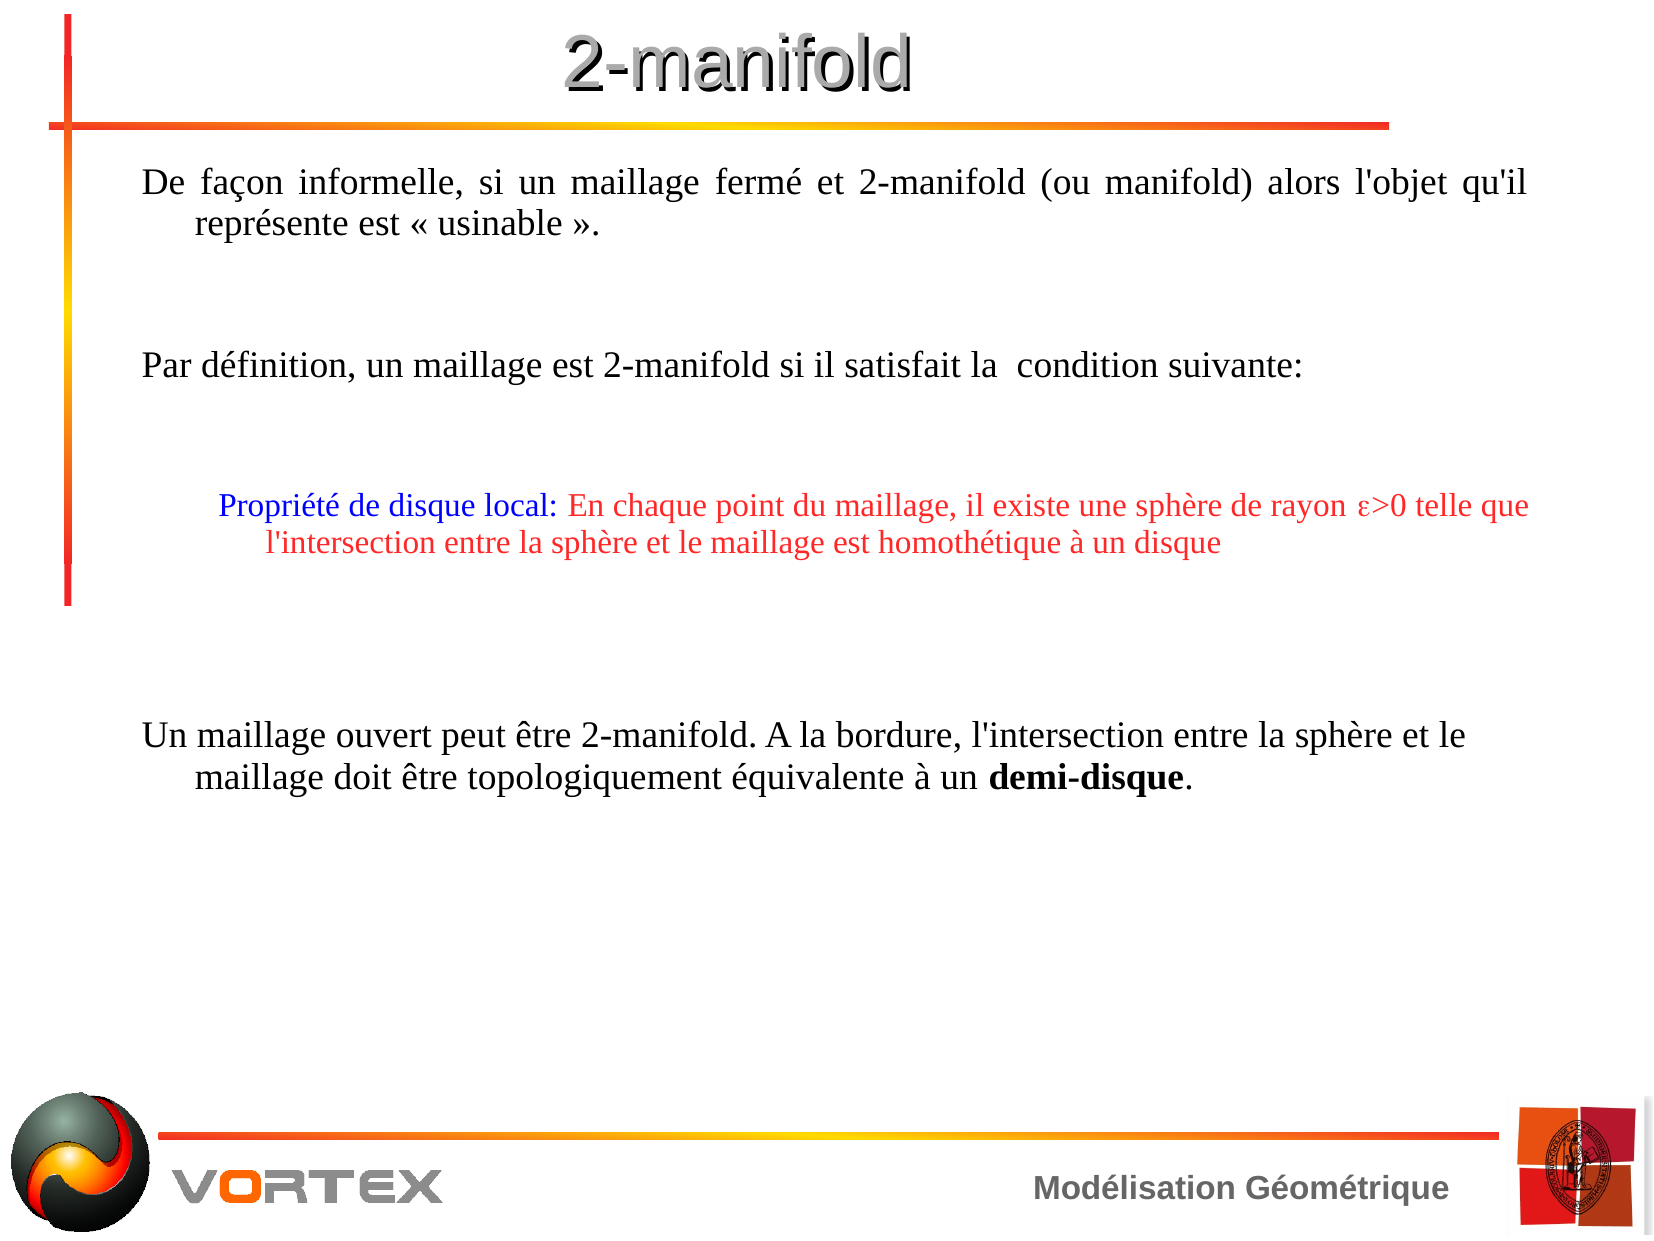

# 2-manifold
De façon informelle, si un maillage fermé et 2-manifold (ou manifold) alors l'objet qu'il représente est « usinable ».
Par définition, un maillage est 2-manifold si il satisfait la condition suivante:
Propriété de disque local: En chaque point du maillage, il existe une sphère de rayon >0 telle que l'intersection entre la sphère et le maillage est homothétique à un disque
Un maillage ouvert peut être 2-manifold. A la bordure, l'intersection entre la sphère et le maillage doit être topologiquement équivalente à un demi-disque.